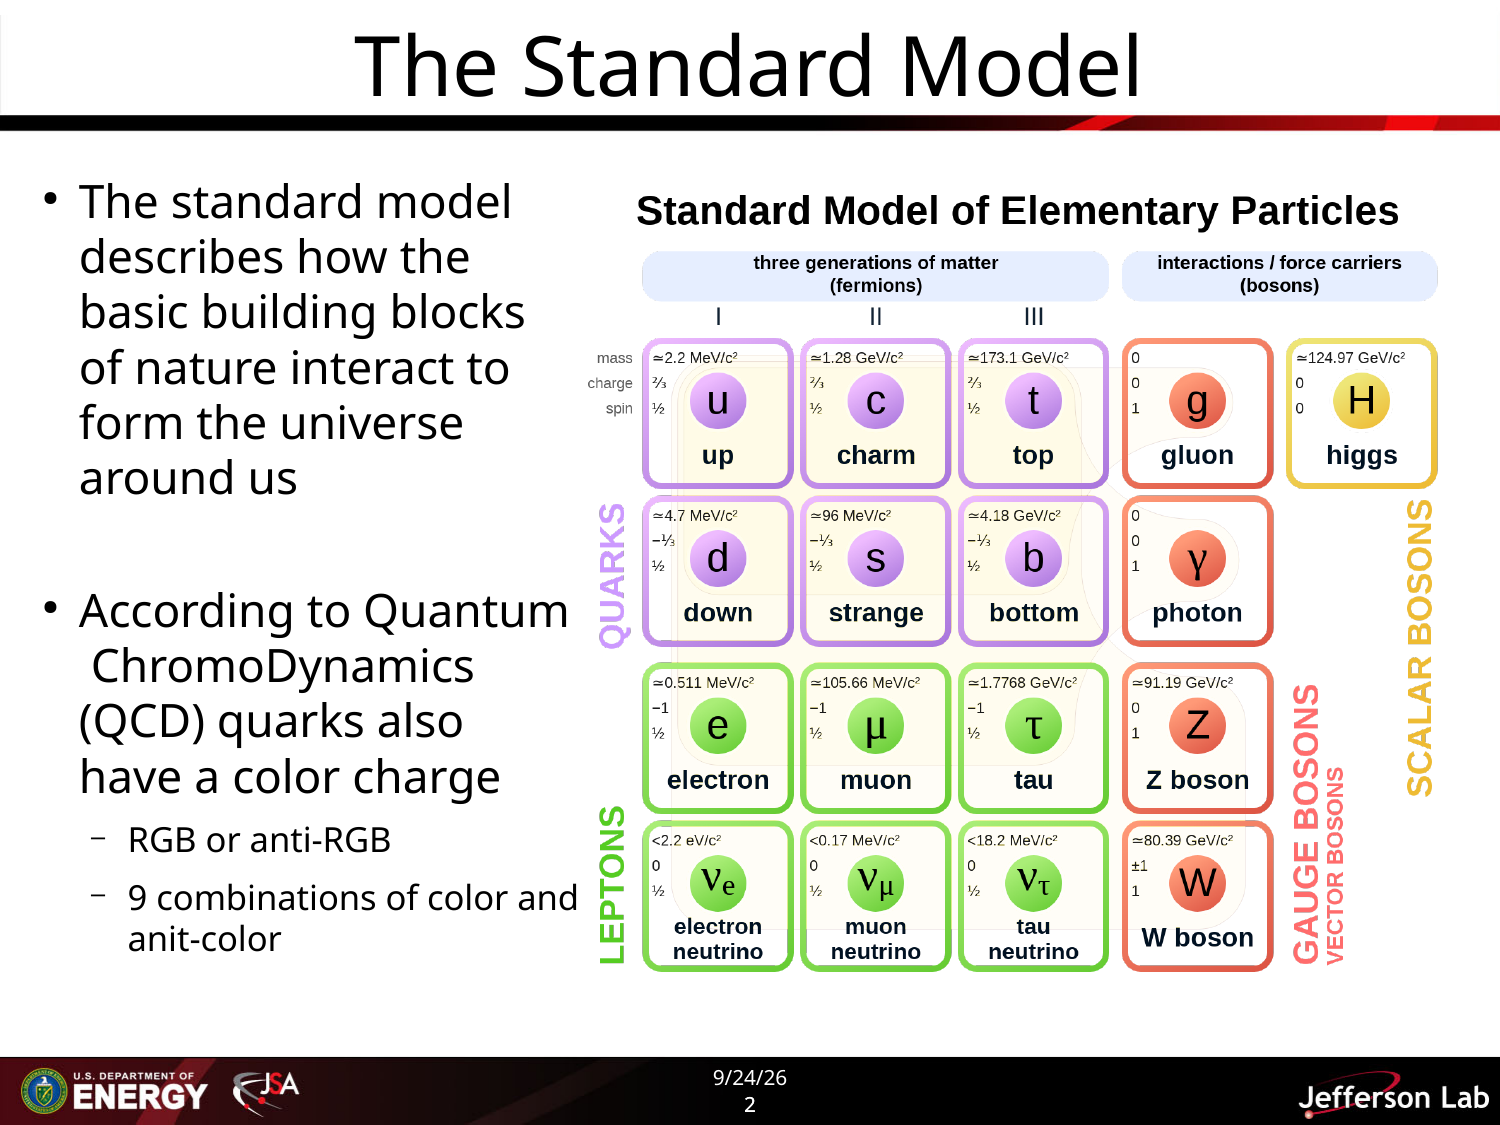

# The Standard Model
The standard model describes how the basic building blocks of nature interact to form the universe around us
According to Quantum ChromoDynamics (QCD) quarks also have a color charge
RGB or anti-RGB
9 combinations of color and anit-color
2